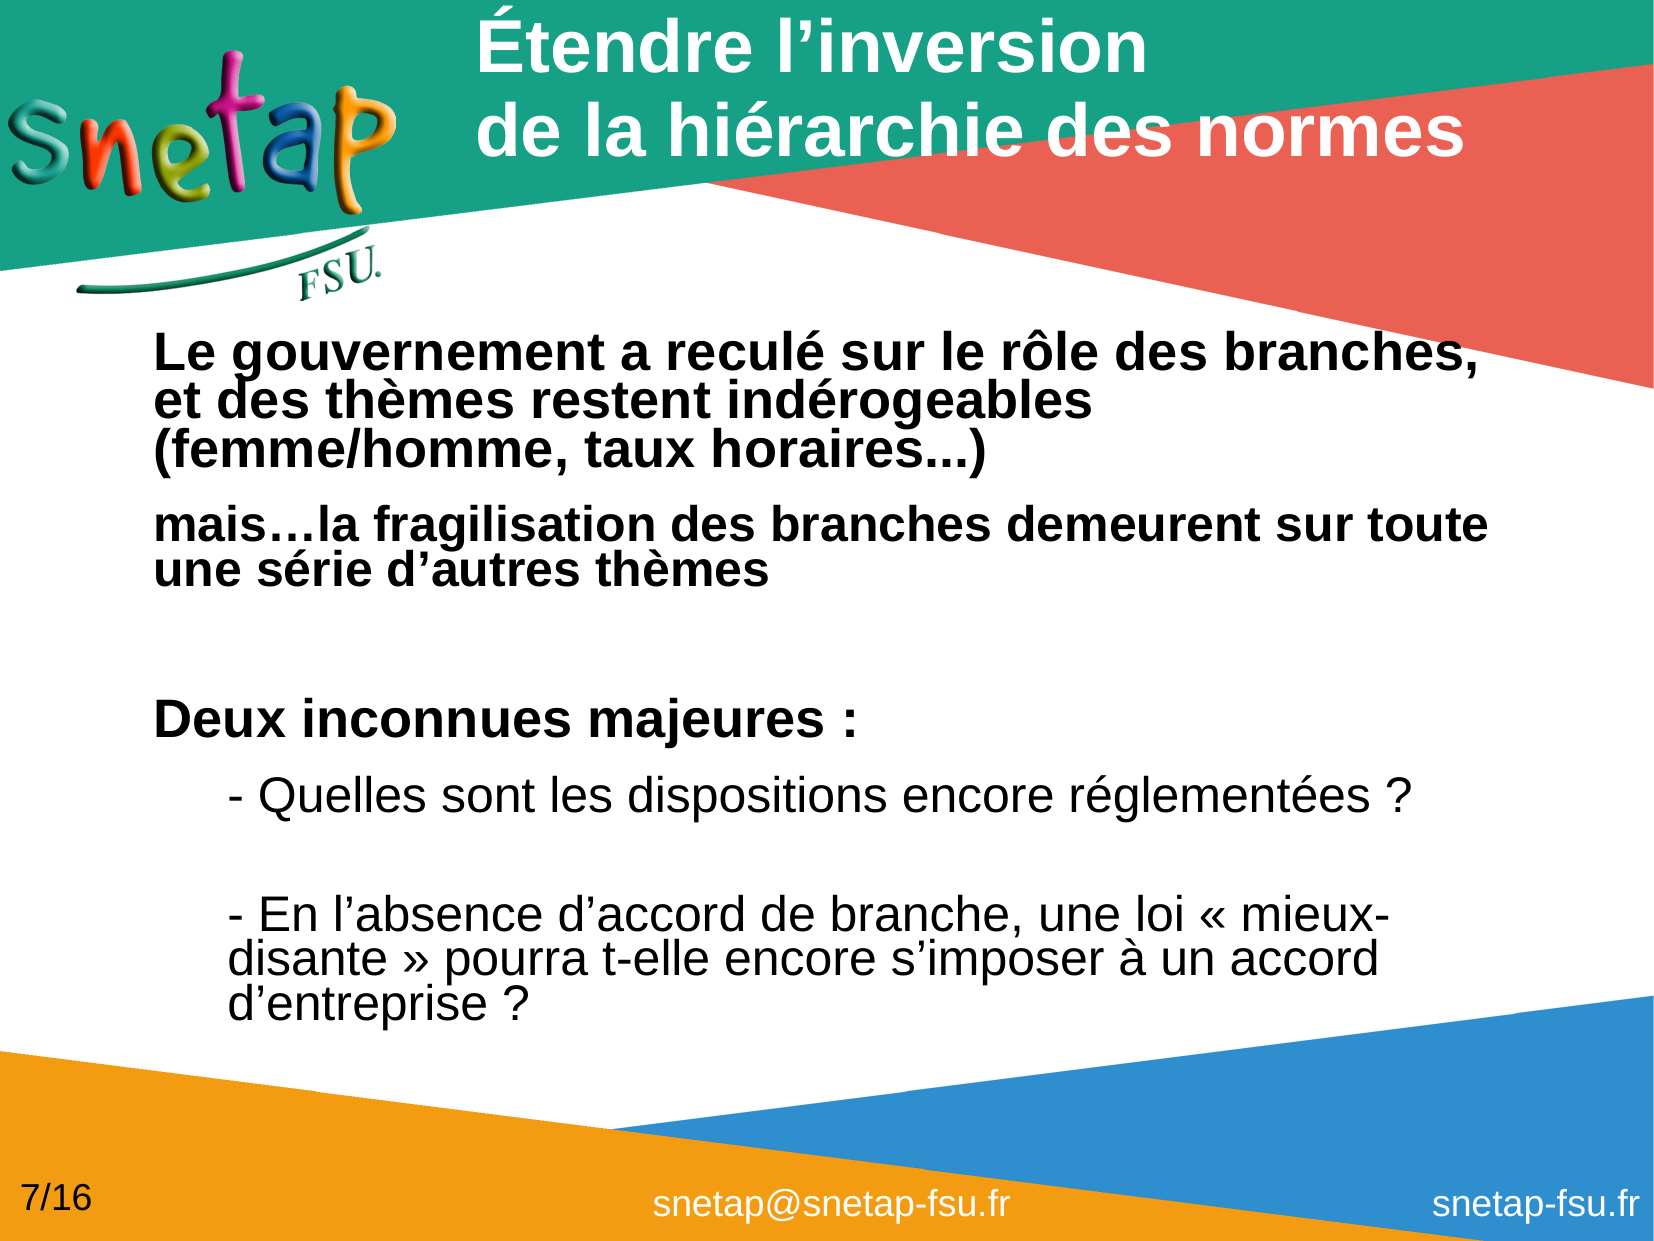

Étendre l’inversion
de la hiérarchie des normes
# Le gouvernement a reculé sur le rôle des branches, et des thèmes restent indérogeables (femme/homme, taux horaires...)
mais…la fragilisation des branches demeurent sur toute une série d’autres thèmes
Deux inconnues majeures :
 	- Quelles sont les dispositions encore réglementées ?
 	- En l’absence d’accord de branche, une loi « mieux-				disante » pourra t-elle encore s’imposer à un accord 				d’entreprise ?